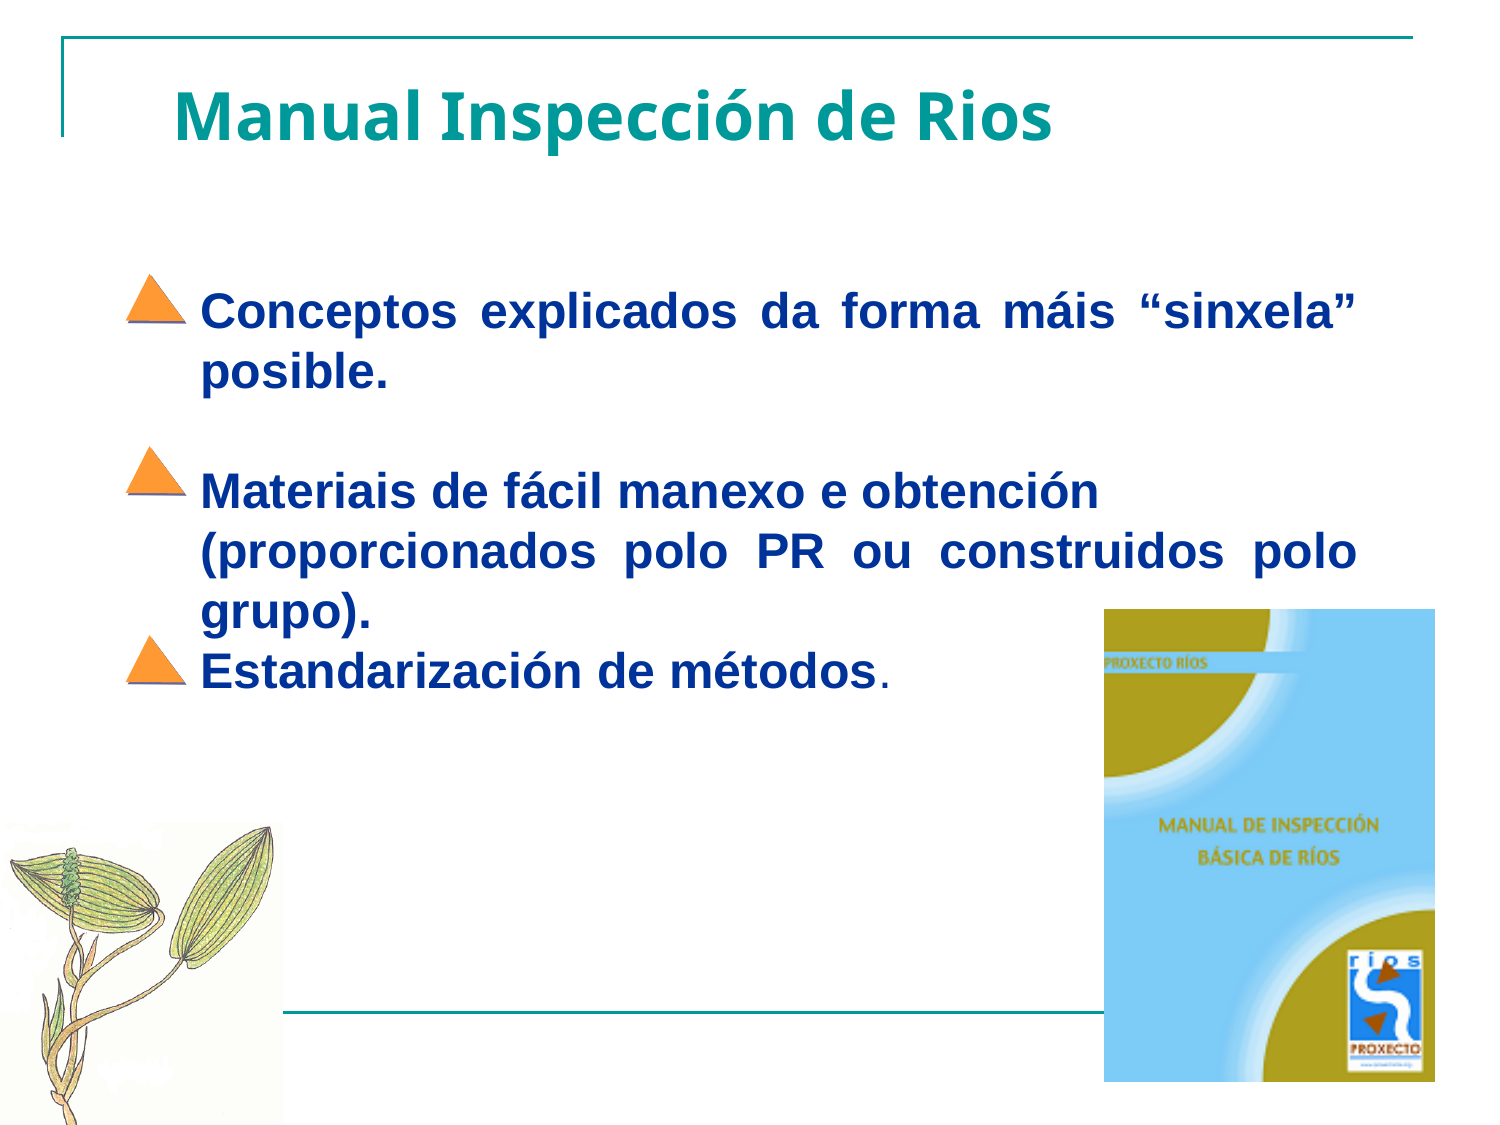

Manual Inspección de Rios
Conceptos explicados da forma máis “sinxela” posible.
Materiais de fácil manexo e obtención
(proporcionados polo PR ou construidos polo grupo).
Estandarización de métodos.